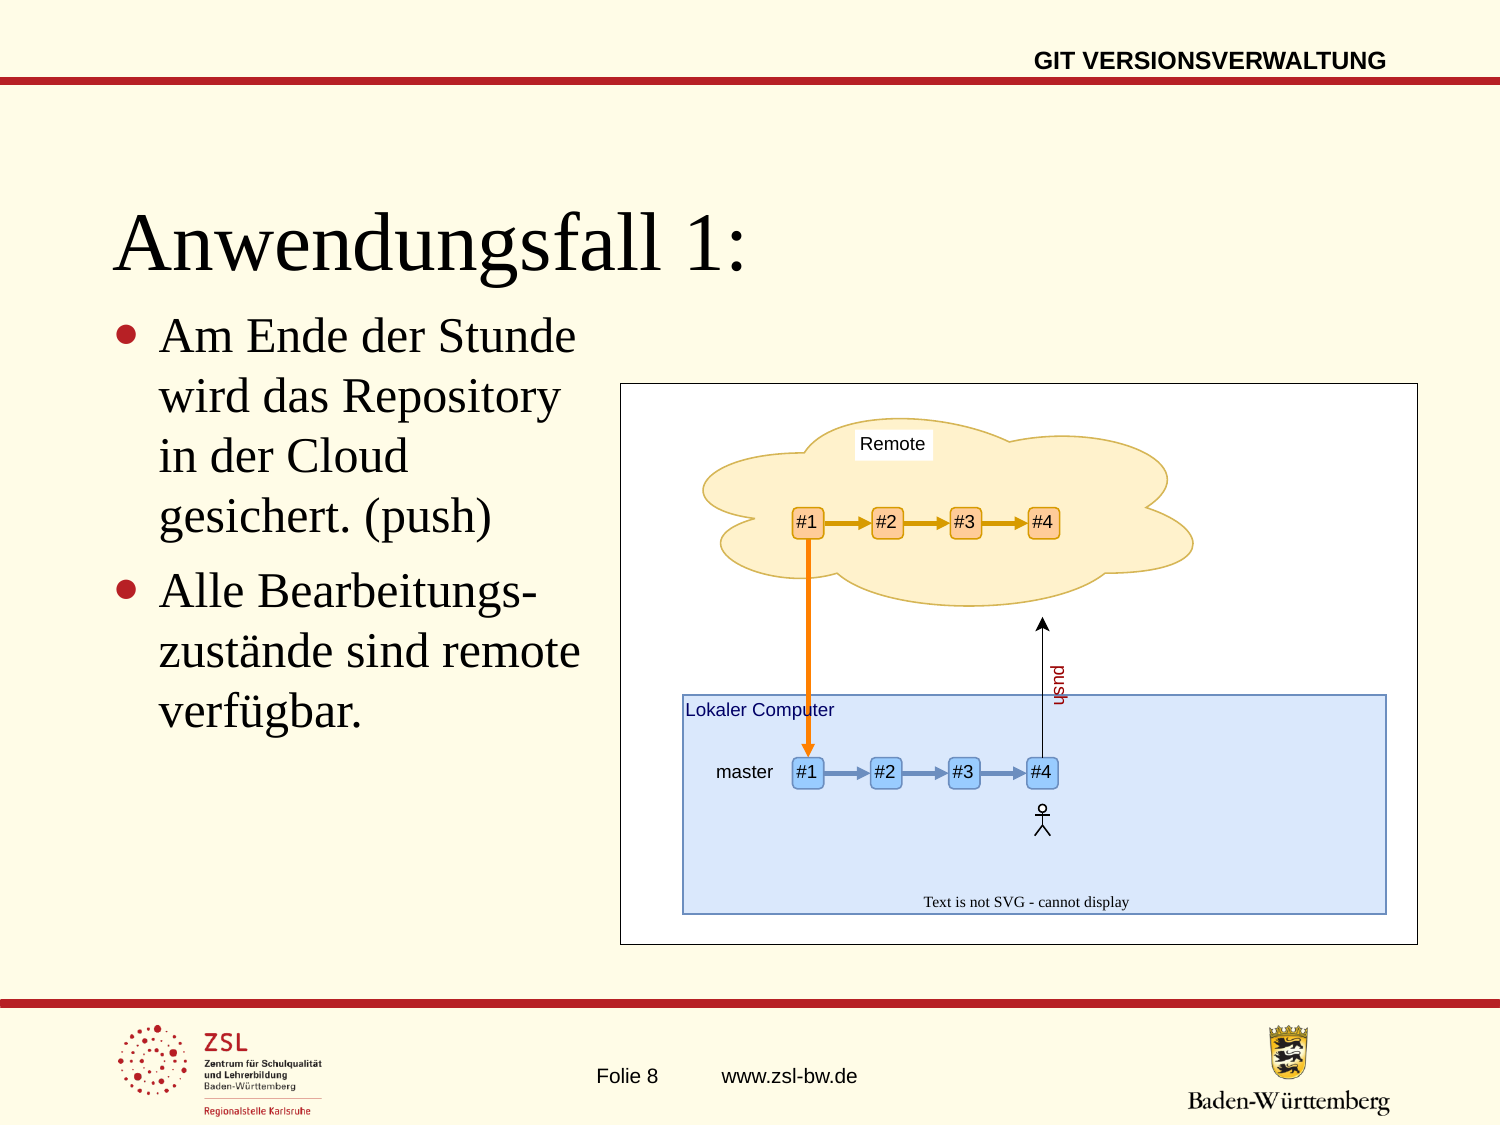

GIT VERSIONSVERWALTUNG
Anwendungsfall 1:
# Am Ende der Stunde wird das Repository in der Cloud gesichert. (push)
Alle Bearbeitungs-zustände sind remote verfügbar.
Folie www.zsl-bw.de